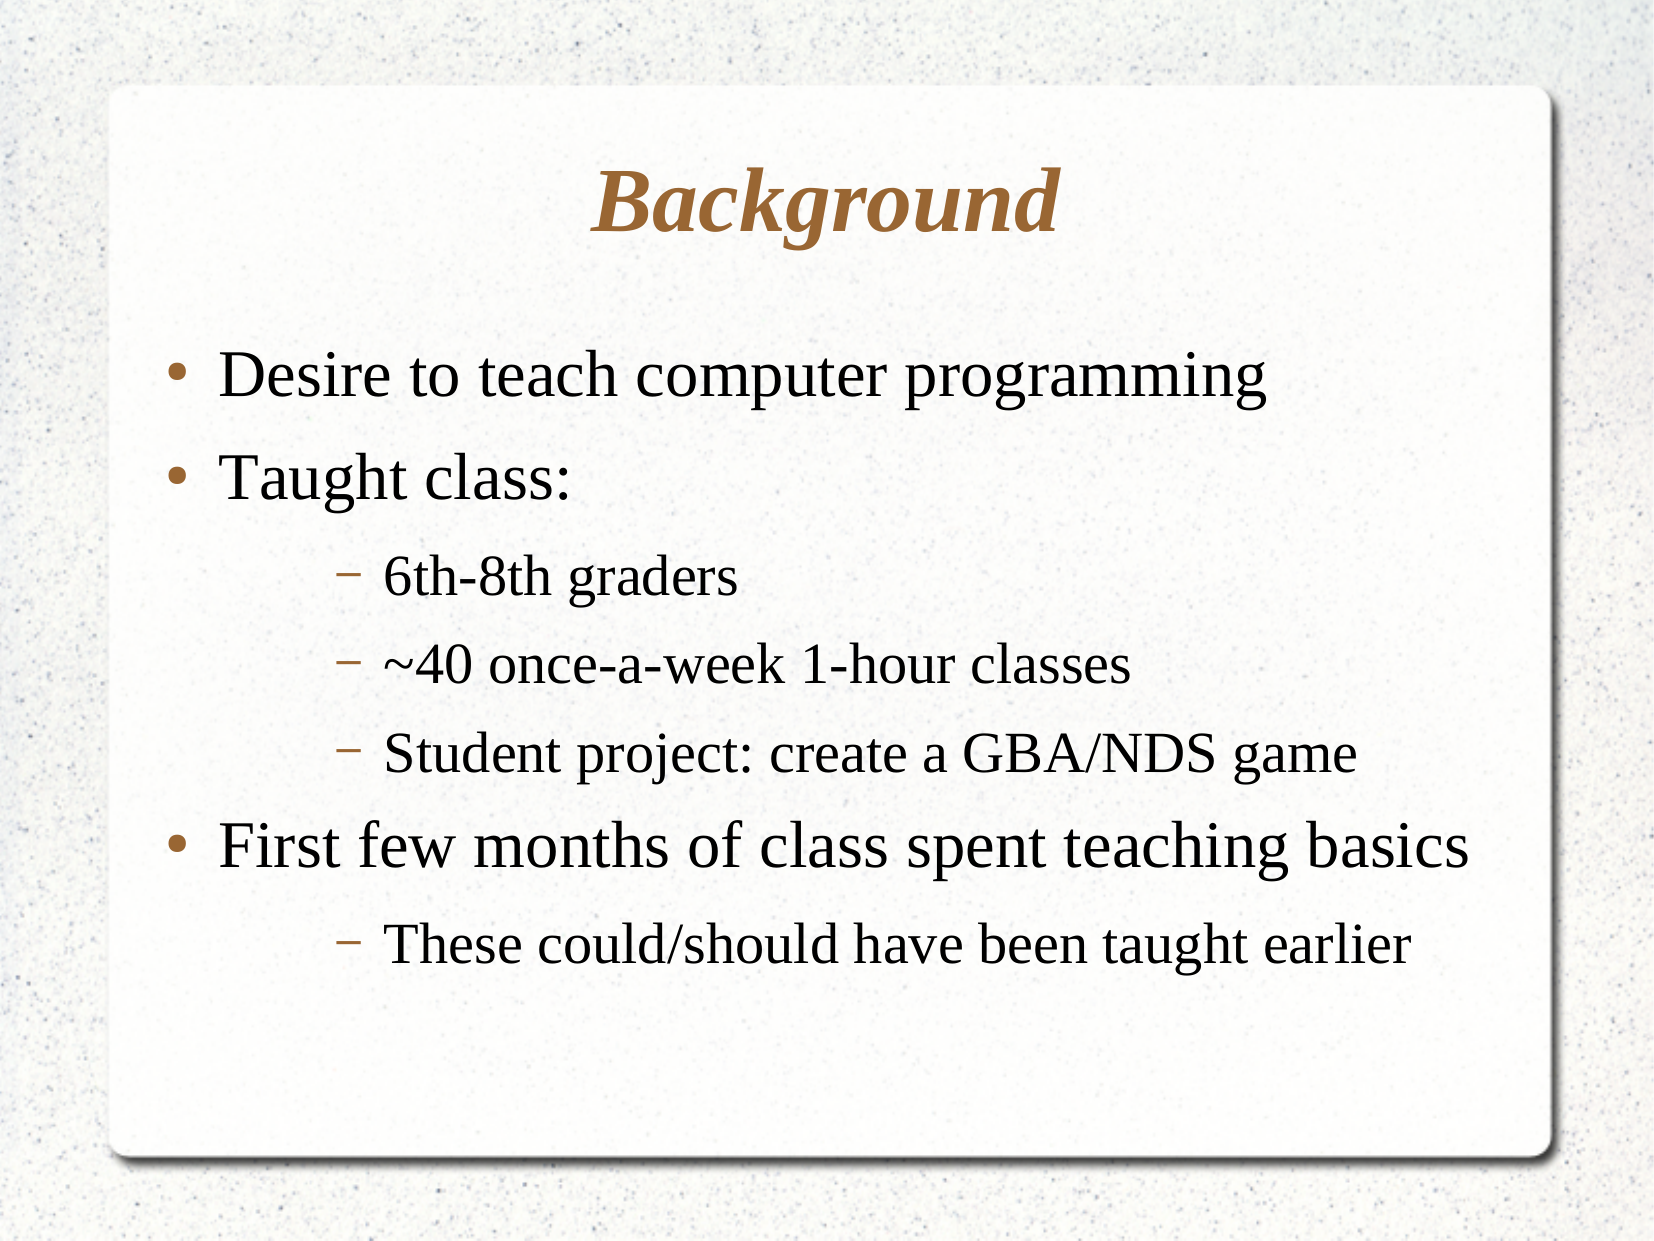

# Background
Desire to teach computer programming
Taught class:
6th-8th graders
~40 once-a-week 1-hour classes
Student project: create a GBA/NDS game
First few months of class spent teaching basics
These could/should have been taught earlier